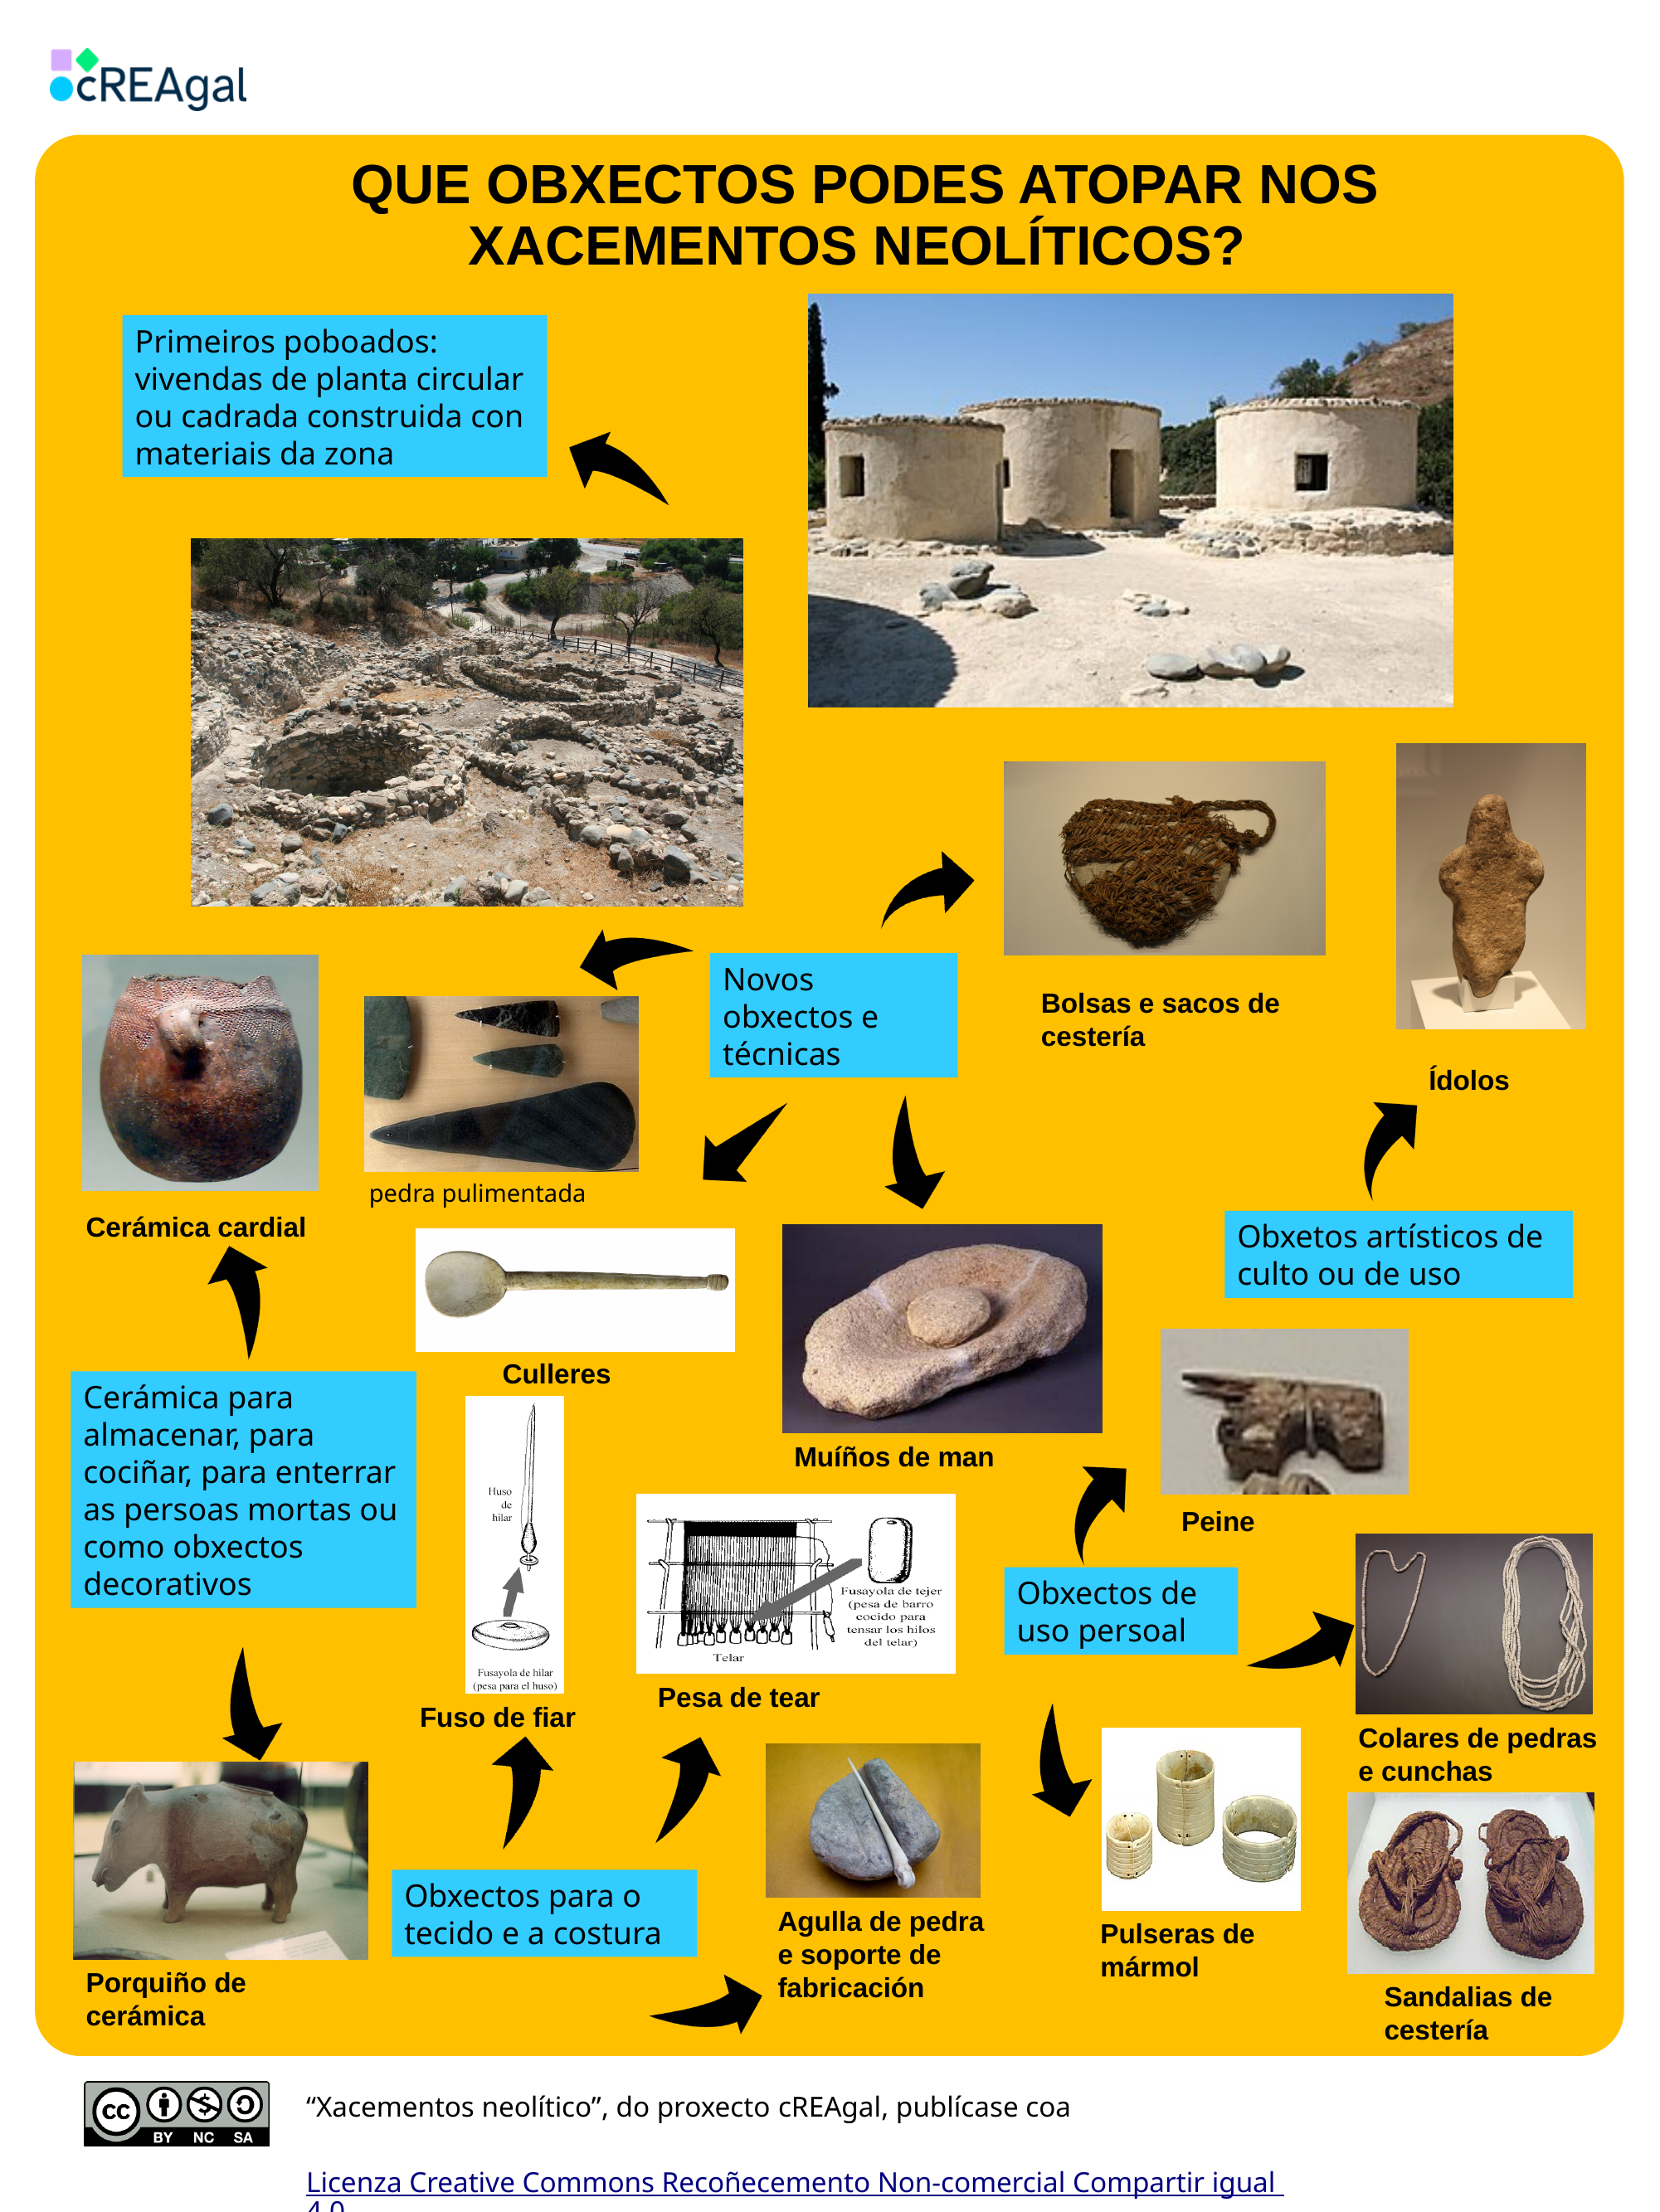

Lorem ipsum dolor sit amet.
Primeiros poboados: vivendas de planta circular ou cadrada construida con materiais da zona
 QUE OBXECTOS PODES ATOPAR NOS XACEMENTOS NEOLÍTICOS?
Novos obxectos e técnicas
Bolsas e sacos de cestería
Ídolos
pedra pulimentada
Cerámica cardial
Obxetos artísticos de culto ou de uso
Culleres
Cerámica para almacenar, para cociñar, para enterrar as persoas mortas ou como obxectos decorativos
Muíños de man
Peine
Obxectos de uso persoal
Pesa de tear
Fuso de fiar
Colares de pedras e cunchas
Obxectos para o tecido e a costura
Agulla de pedra e soporte de fabricación
Pulseras de mármol
Porquiño de cerámica
Sandalias de cestería
“Xacementos neolítico”, do proxecto cREAgal, publícase coa
 Licenza Creative Commons Recoñecemento Non-comercial Compartir igual 4.0